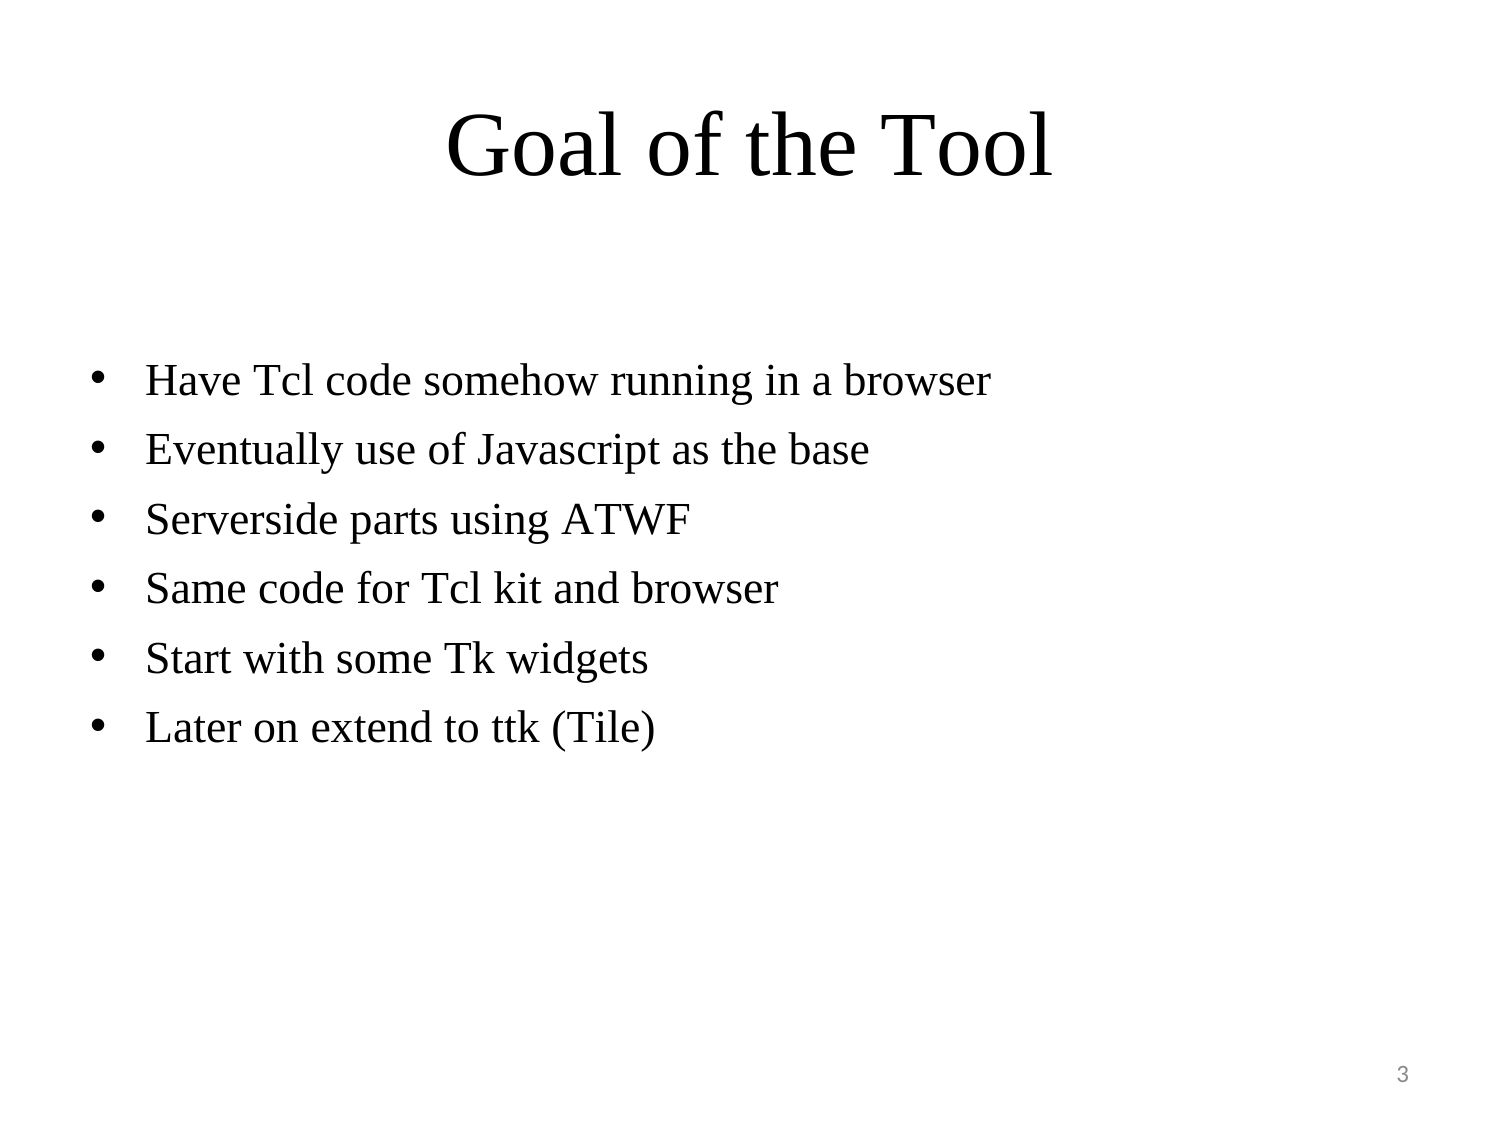

Goal of the Tool
Have Tcl code somehow running in a browser
Eventually use of Javascript as the base
Serverside parts using ATWF
Same code for Tcl kit and browser
Start with some Tk widgets
Later on extend to ttk (Tile)
3